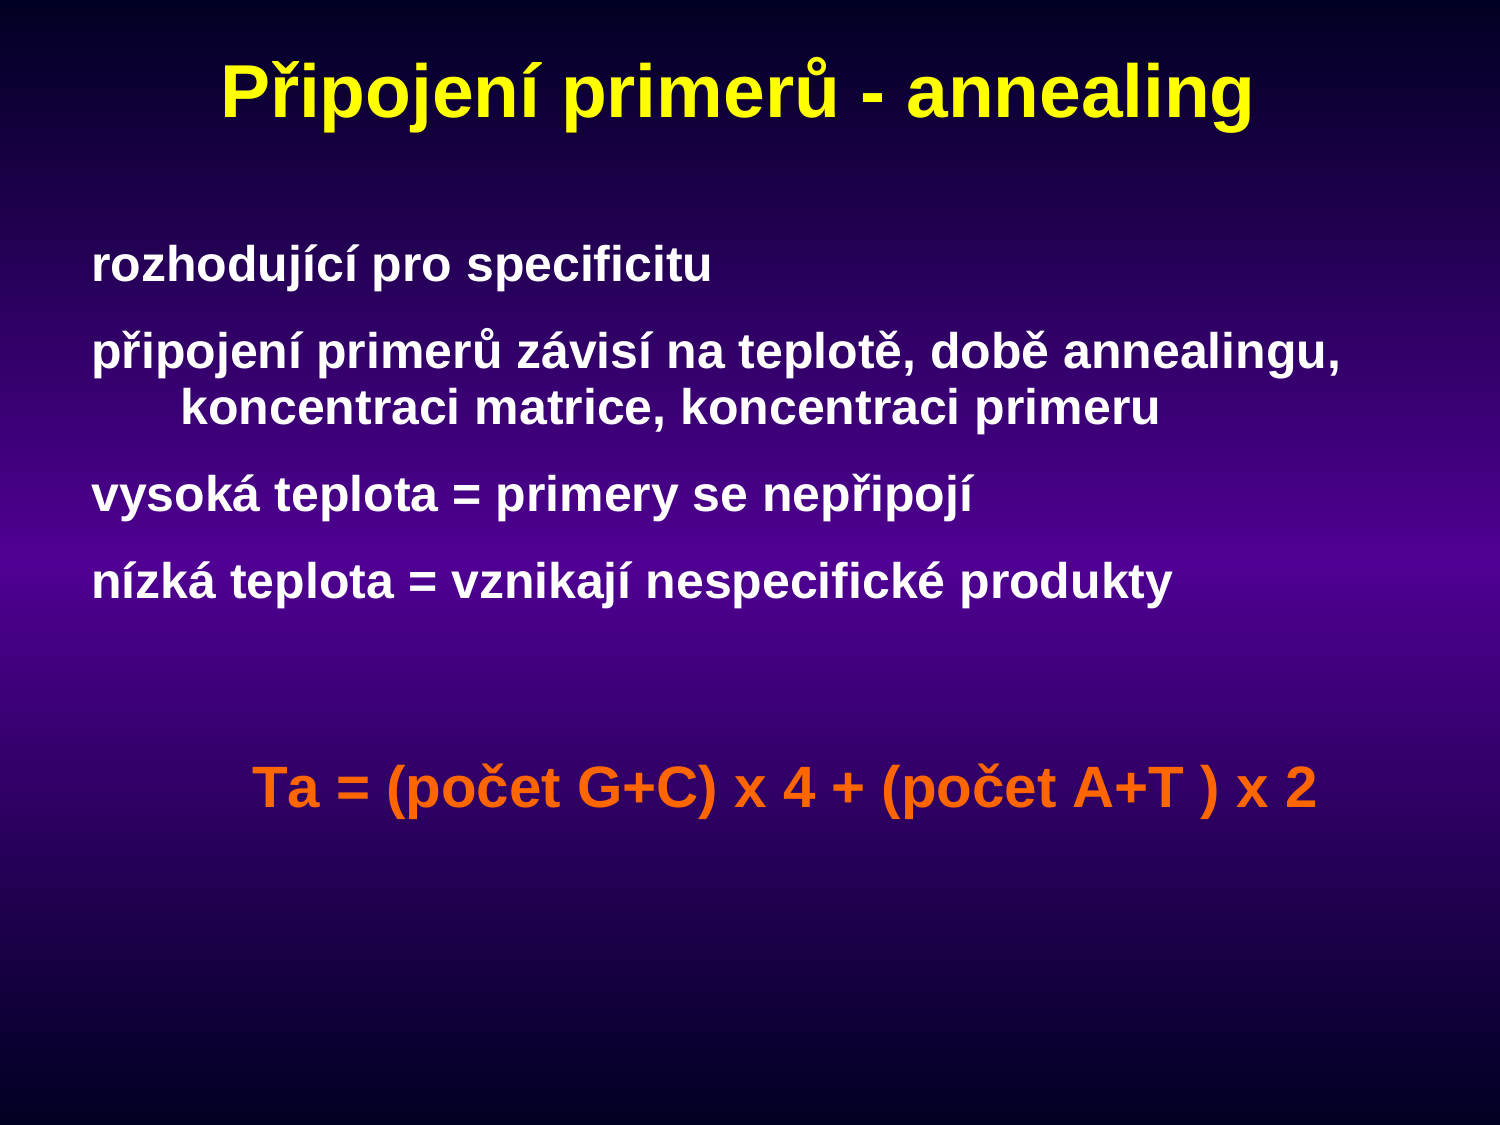

# Připojení primerů - annealing
rozhodující pro specificitu
připojení primerů závisí na teplotě, době annealingu, koncentraci matrice, koncentraci primeru
vysoká teplota = primery se nepřipojí
nízká teplota = vznikají nespecifické produkty
Ta = (počet G+C) x 4 + (počet A+T ) x 2